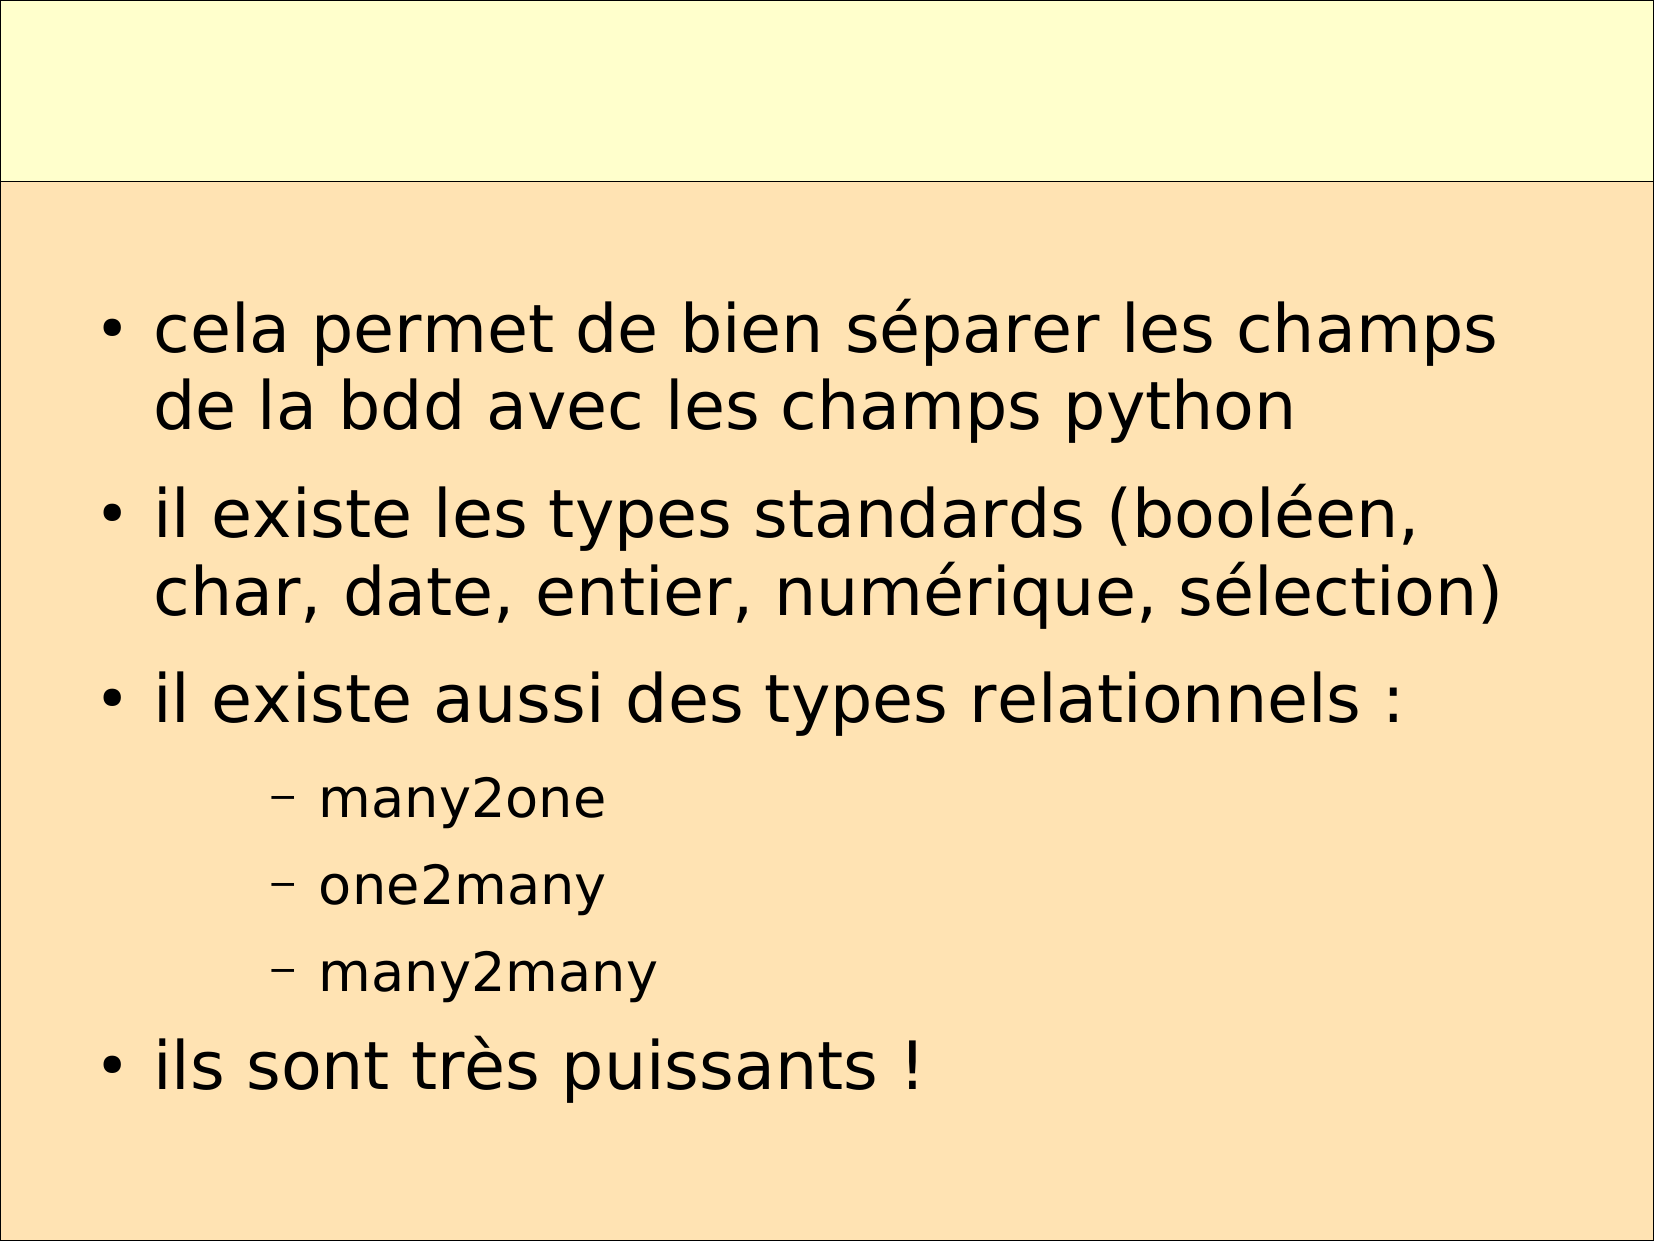

#
cela permet de bien séparer les champs de la bdd avec les champs python
il existe les types standards (booléen, char, date, entier, numérique, sélection)
il existe aussi des types relationnels :
many2one
one2many
many2many
ils sont très puissants !